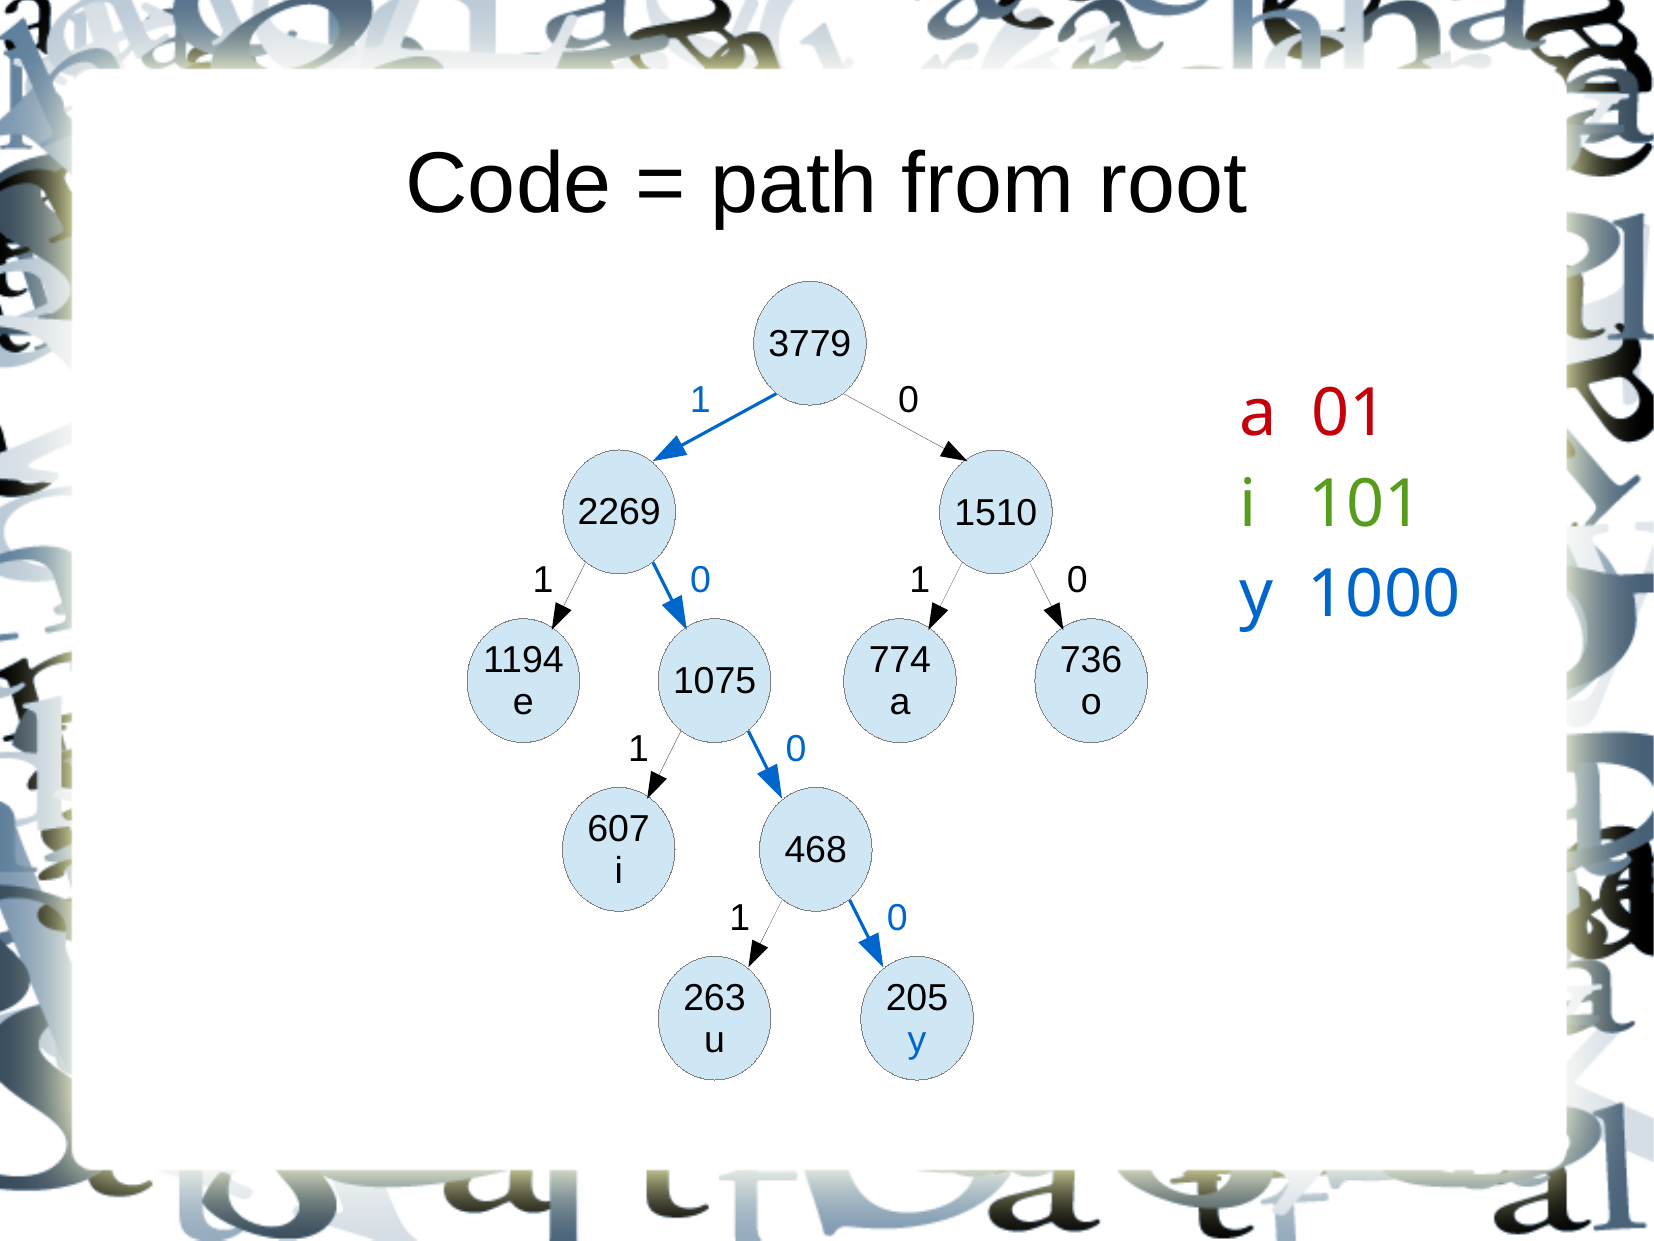

# Code = path from root
3779
a 01
i 101
y 1000
1
0
2269
1510
1
0
1
0
1194
e
1075
774
a
736
o
1
0
607
i
468
1
0
263
u
205
y